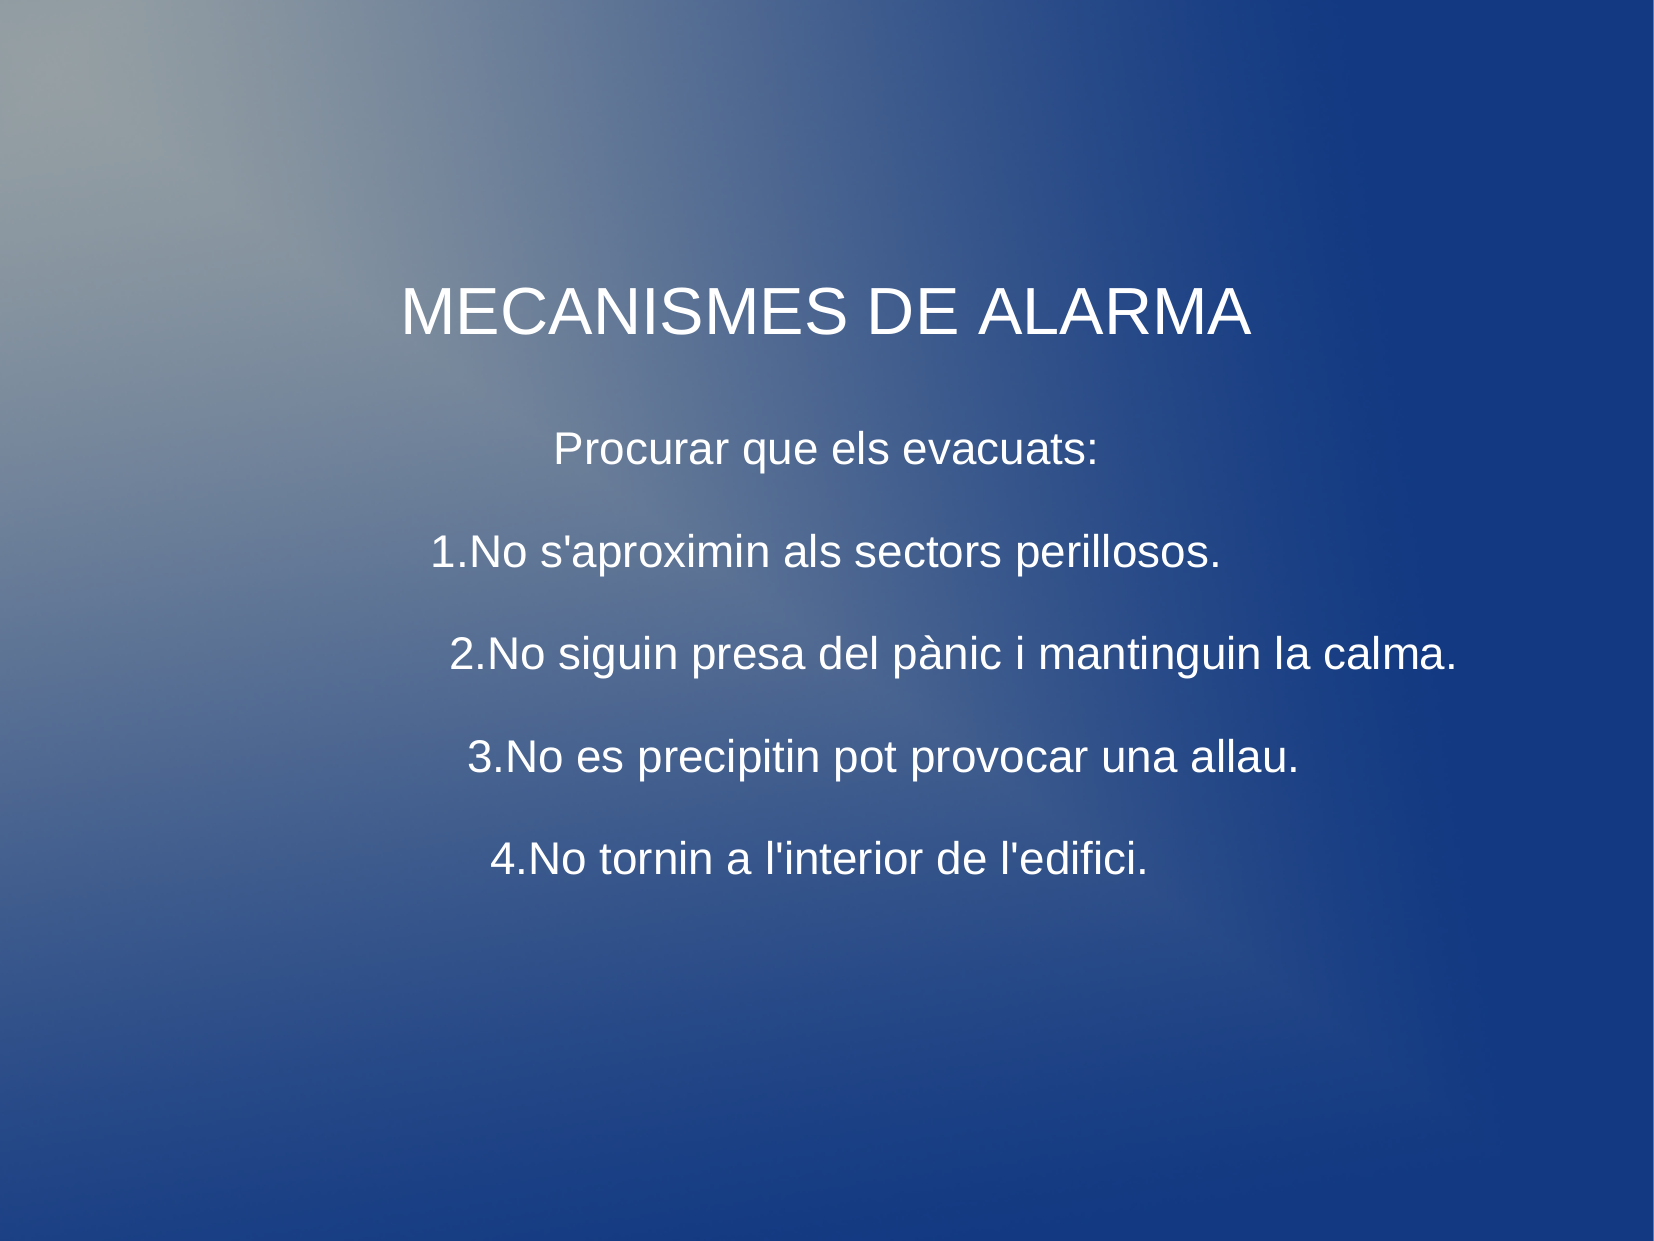

# MECANISMES DE ALARMA
Procurar que els evacuats:
1.No s'aproximin als sectors perillosos.
 2.No siguin presa del pànic i mantinguin la calma.
 3.No es precipitin pot provocar una allau.
4.No tornin a l'interior de l'edifici.